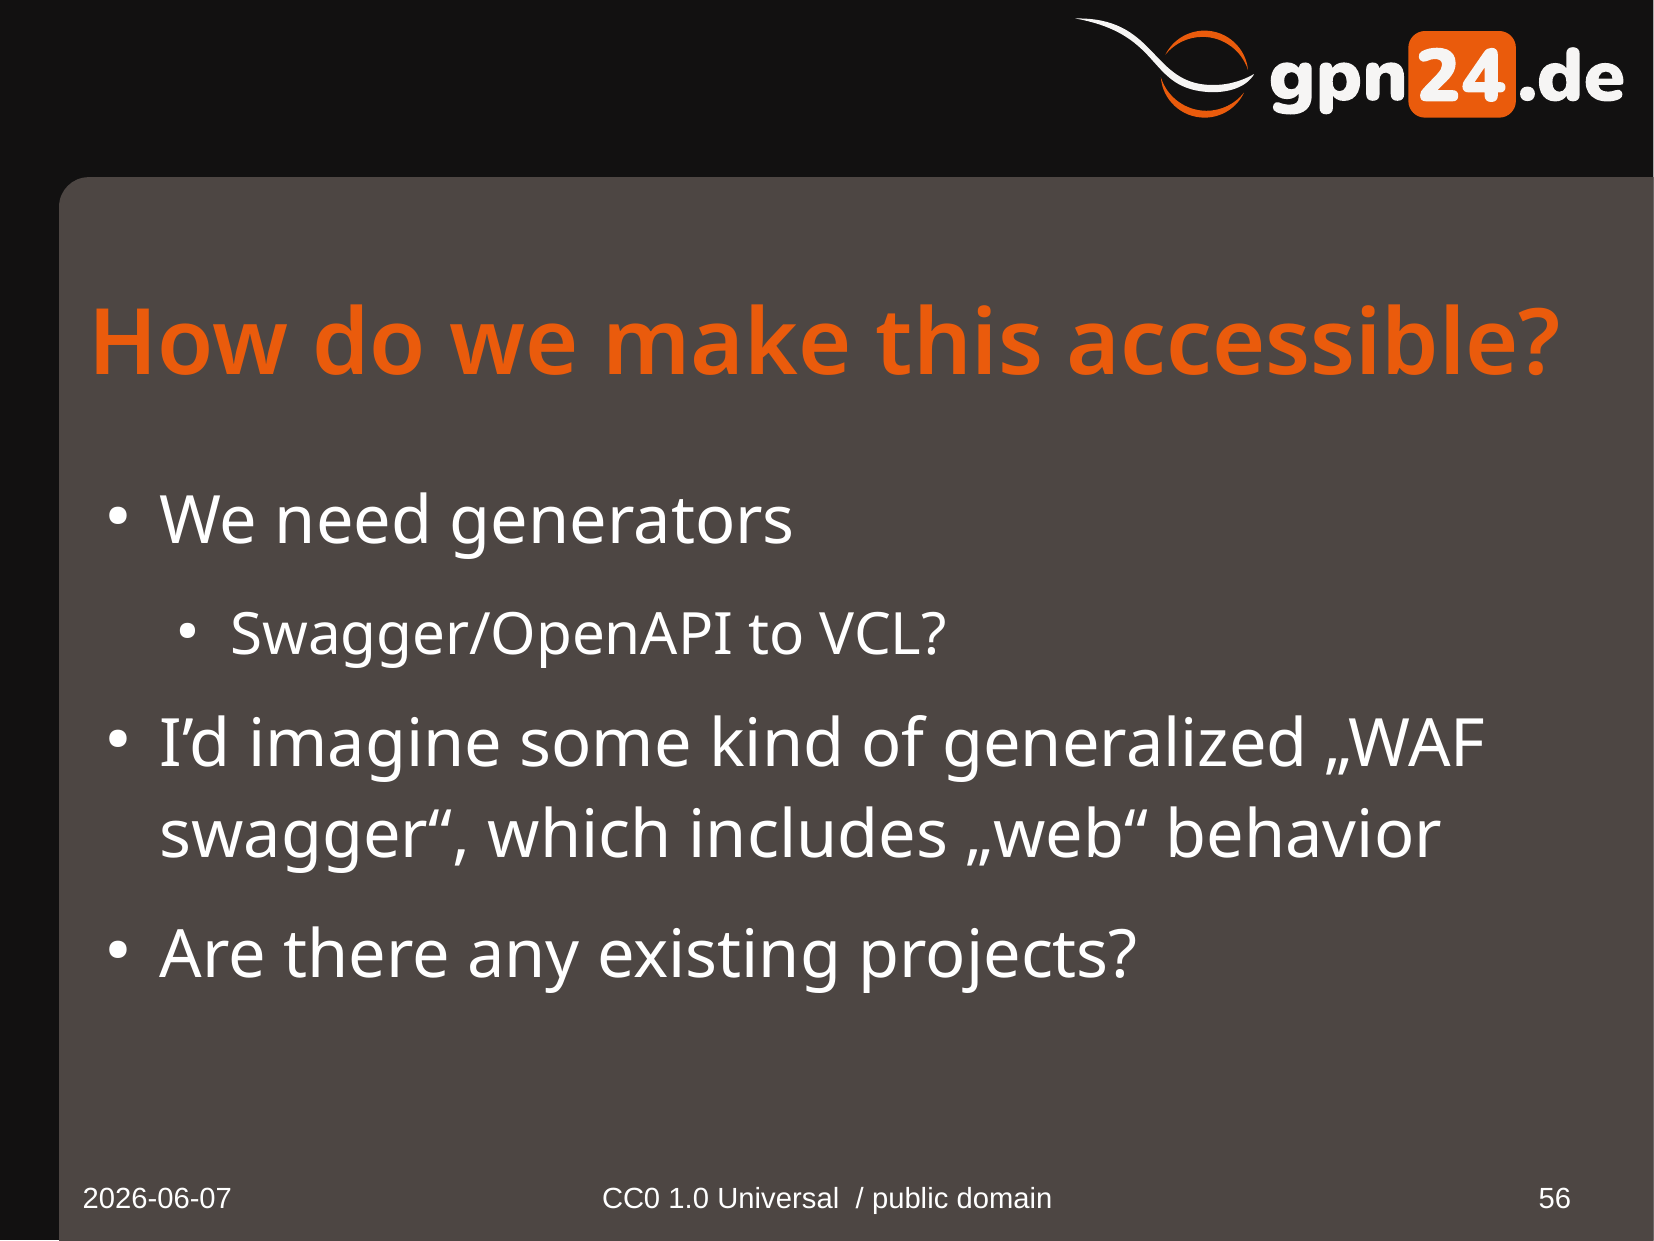

# How do we make this accessible?
We need generators
Swagger/OpenAPI to VCL?
I’d imagine some kind of generalized „WAF swagger“, which includes „web“ behavior
Are there any existing projects?